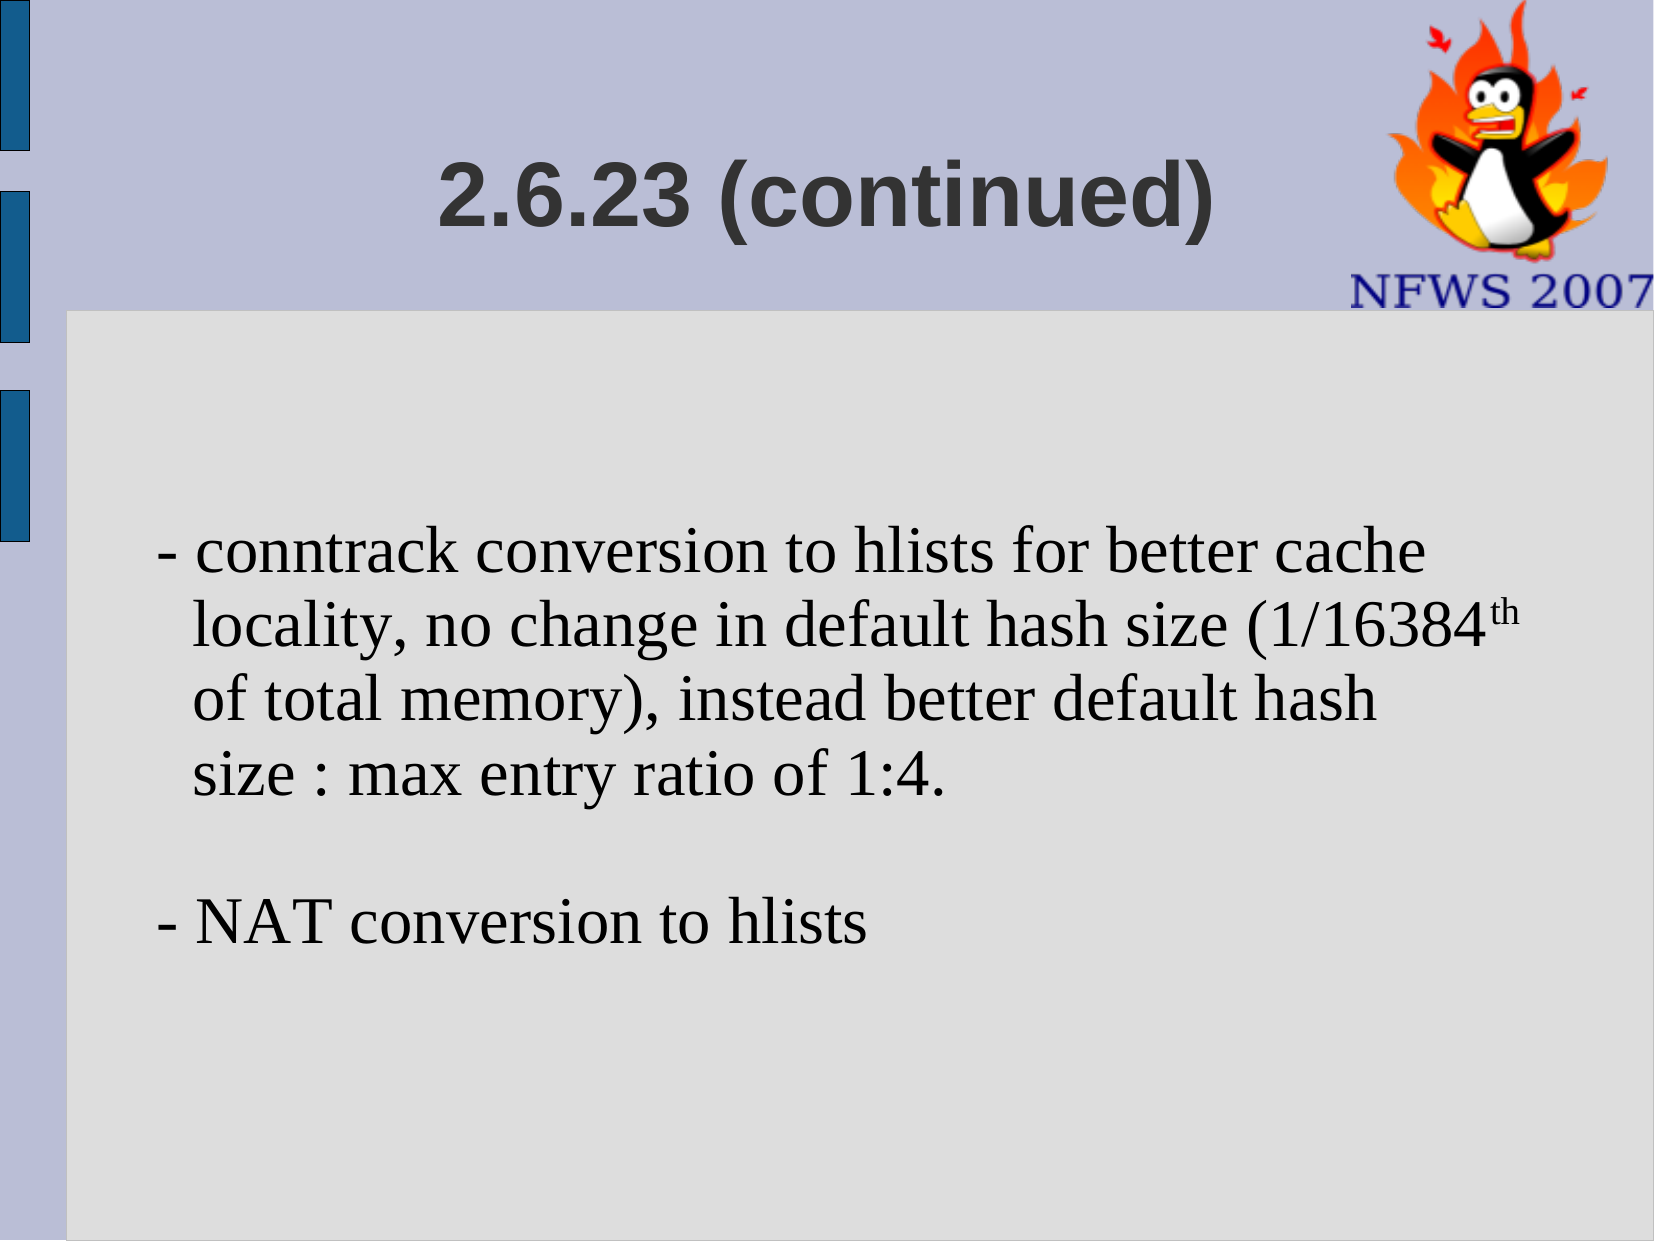

# 2.6.23 (continued)
- conntrack conversion to hlists for better cache locality, no change in default hash size (1/16384th of total memory), instead better default hash size : max entry ratio of 1:4.
- NAT conversion to hlists